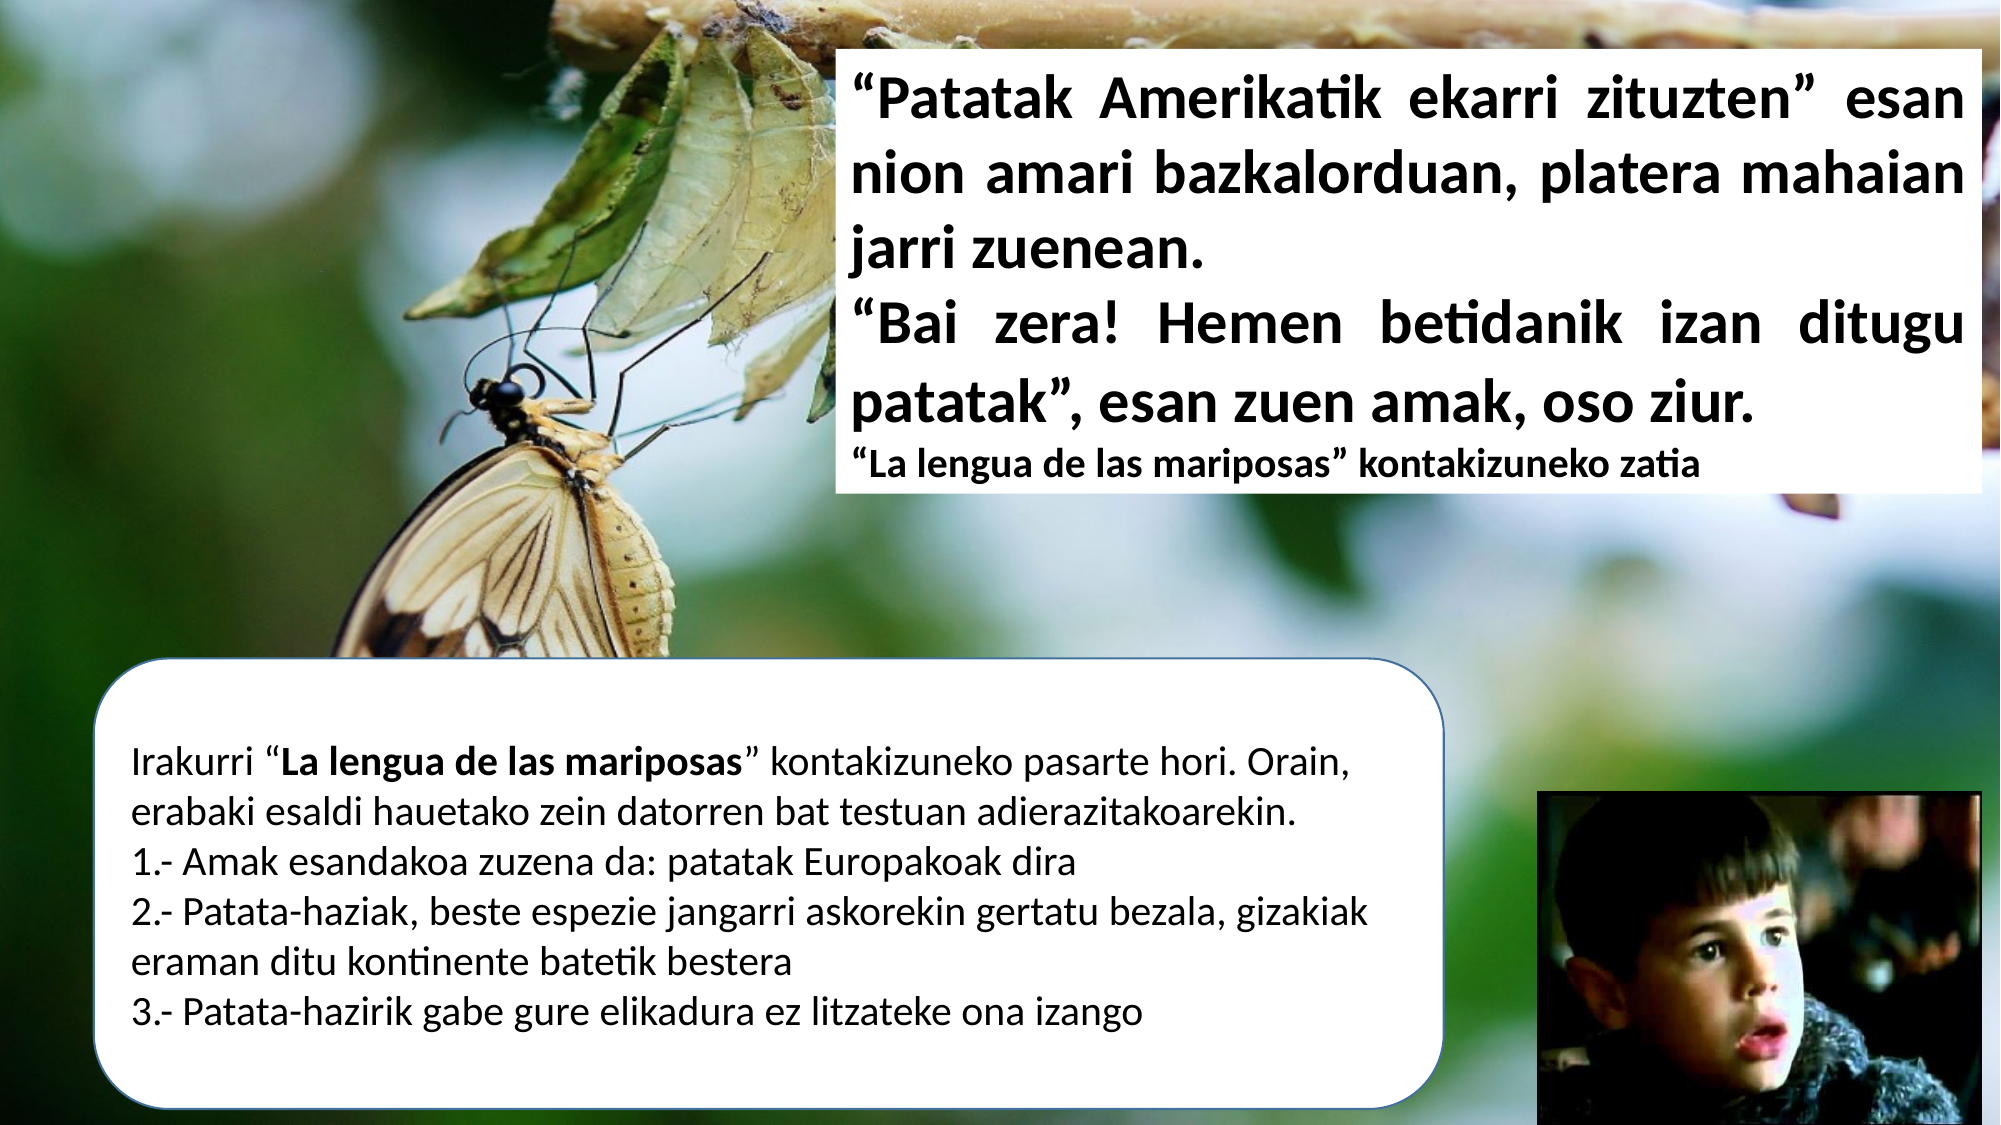

“Patatak Amerikatik ekarri zituzten” esan nion amari bazkalorduan, platera mahaian jarri zuenean.
“Bai zera! Hemen betidanik izan ditugu patatak”, esan zuen amak, oso ziur.
“La lengua de las mariposas” kontakizuneko zatia
Irakurri “La lengua de las mariposas” kontakizuneko pasarte hori. Orain, erabaki esaldi hauetako zein datorren bat testuan adierazitakoarekin.
1.- Amak esandakoa zuzena da: patatak Europakoak dira
2.- Patata-haziak, beste espezie jangarri askorekin gertatu bezala, gizakiak eraman ditu kontinente batetik bestera
3.- Patata-hazirik gabe gure elikadura ez litzateke ona izango